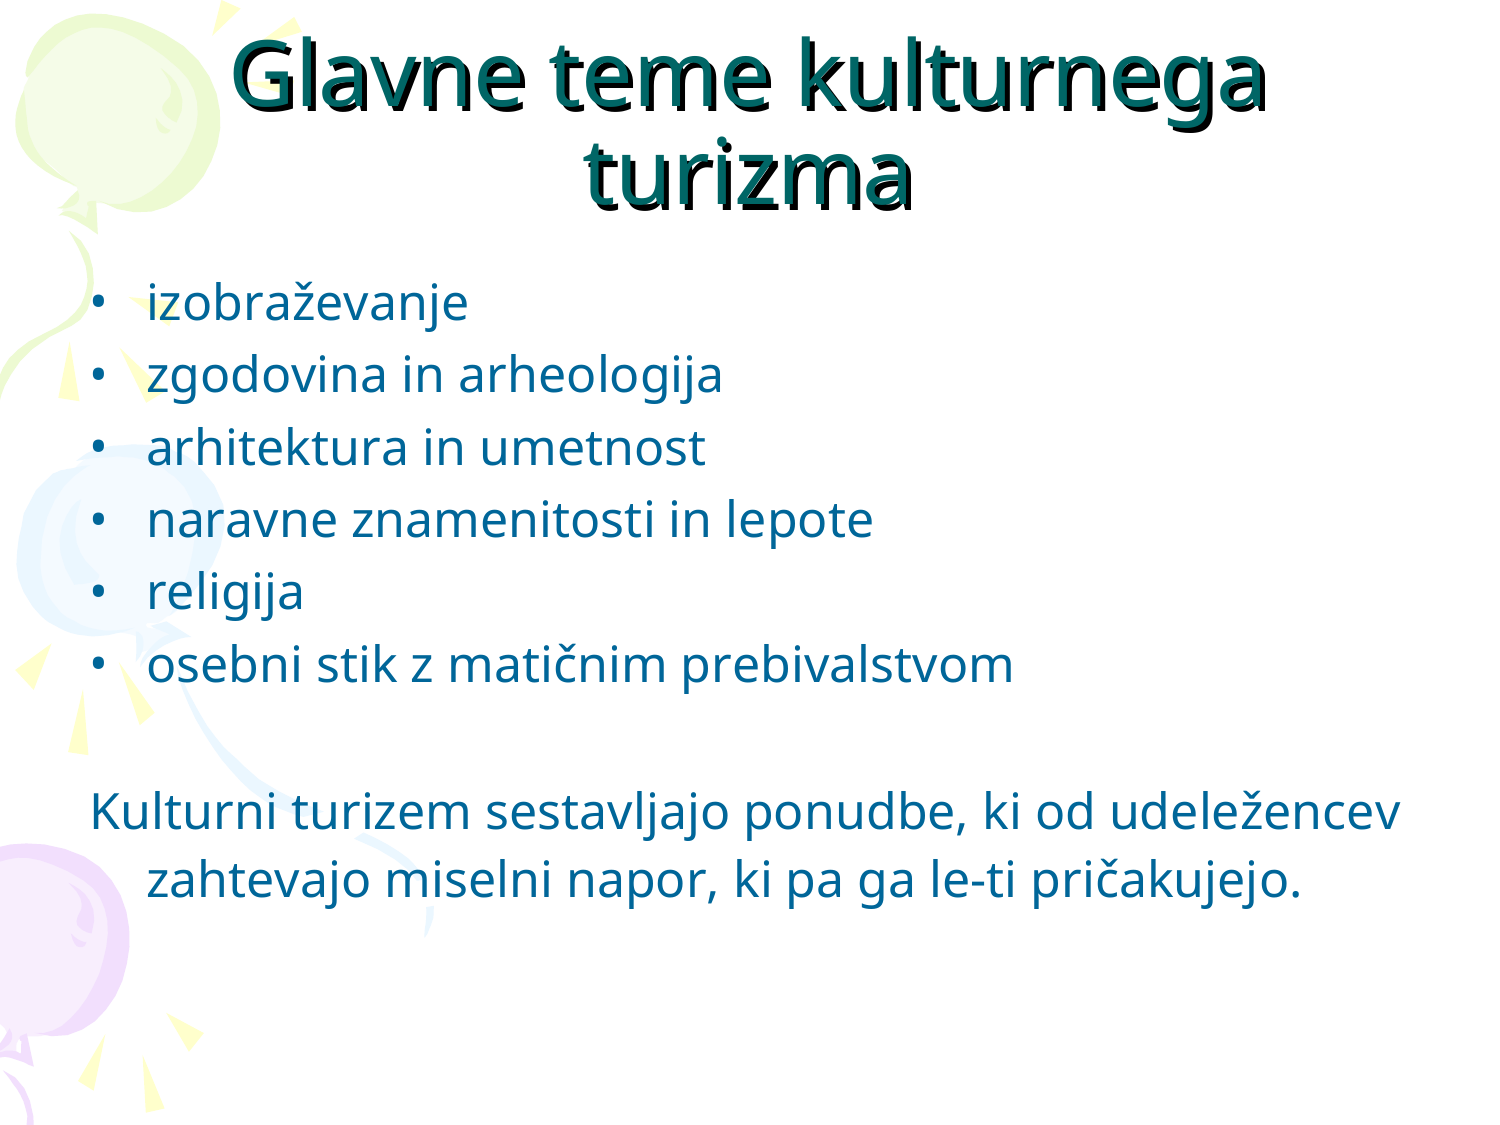

# Glavne teme kulturnega turizma
izobraževanje
zgodovina in arheologija
arhitektura in umetnost
naravne znamenitosti in lepote
religija
osebni stik z matičnim prebivalstvom
Kulturni turizem sestavljajo ponudbe, ki od udeležencev zahtevajo miselni napor, ki pa ga le-ti pričakujejo.